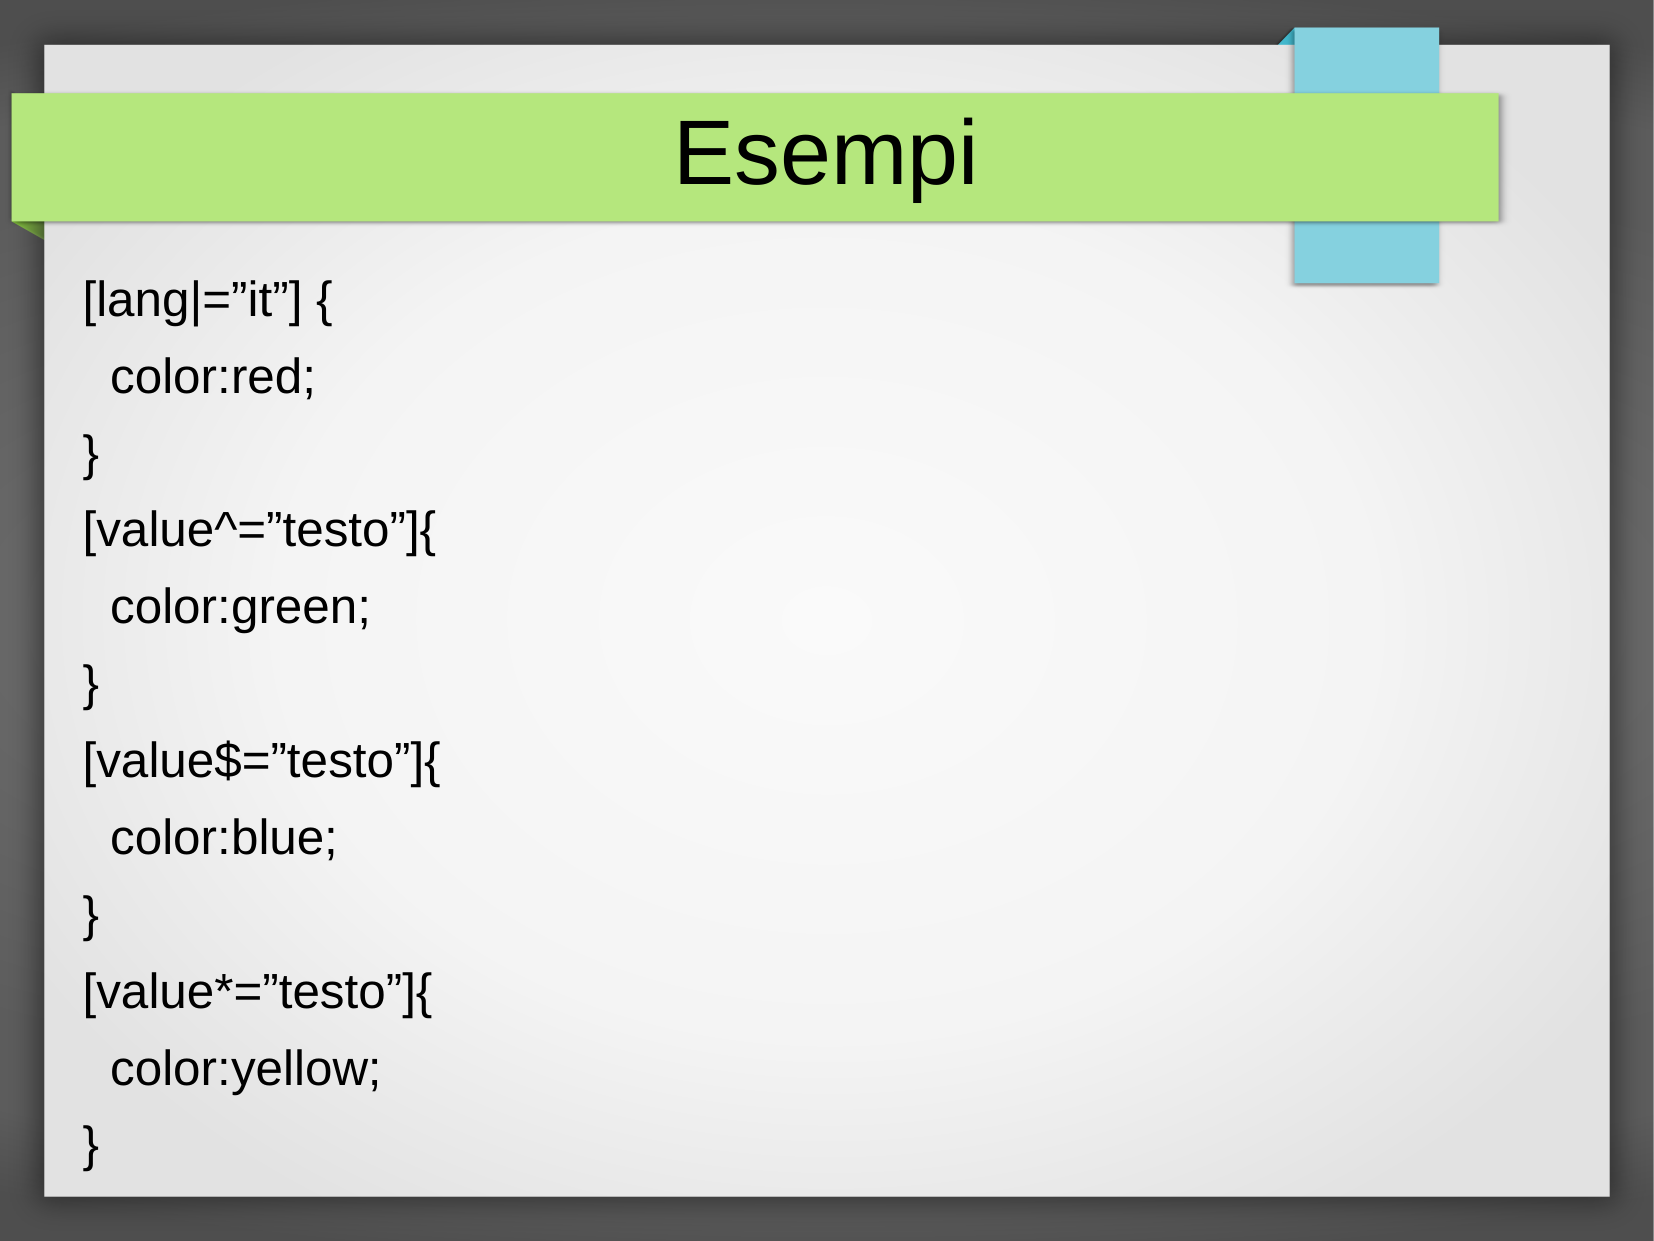

# Esempi
[lang|=”it”] {
 color:red;
}
[value^=”testo”]{
 color:green;
}
[value$=”testo”]{
 color:blue;
}
[value*=”testo”]{
 color:yellow;
}